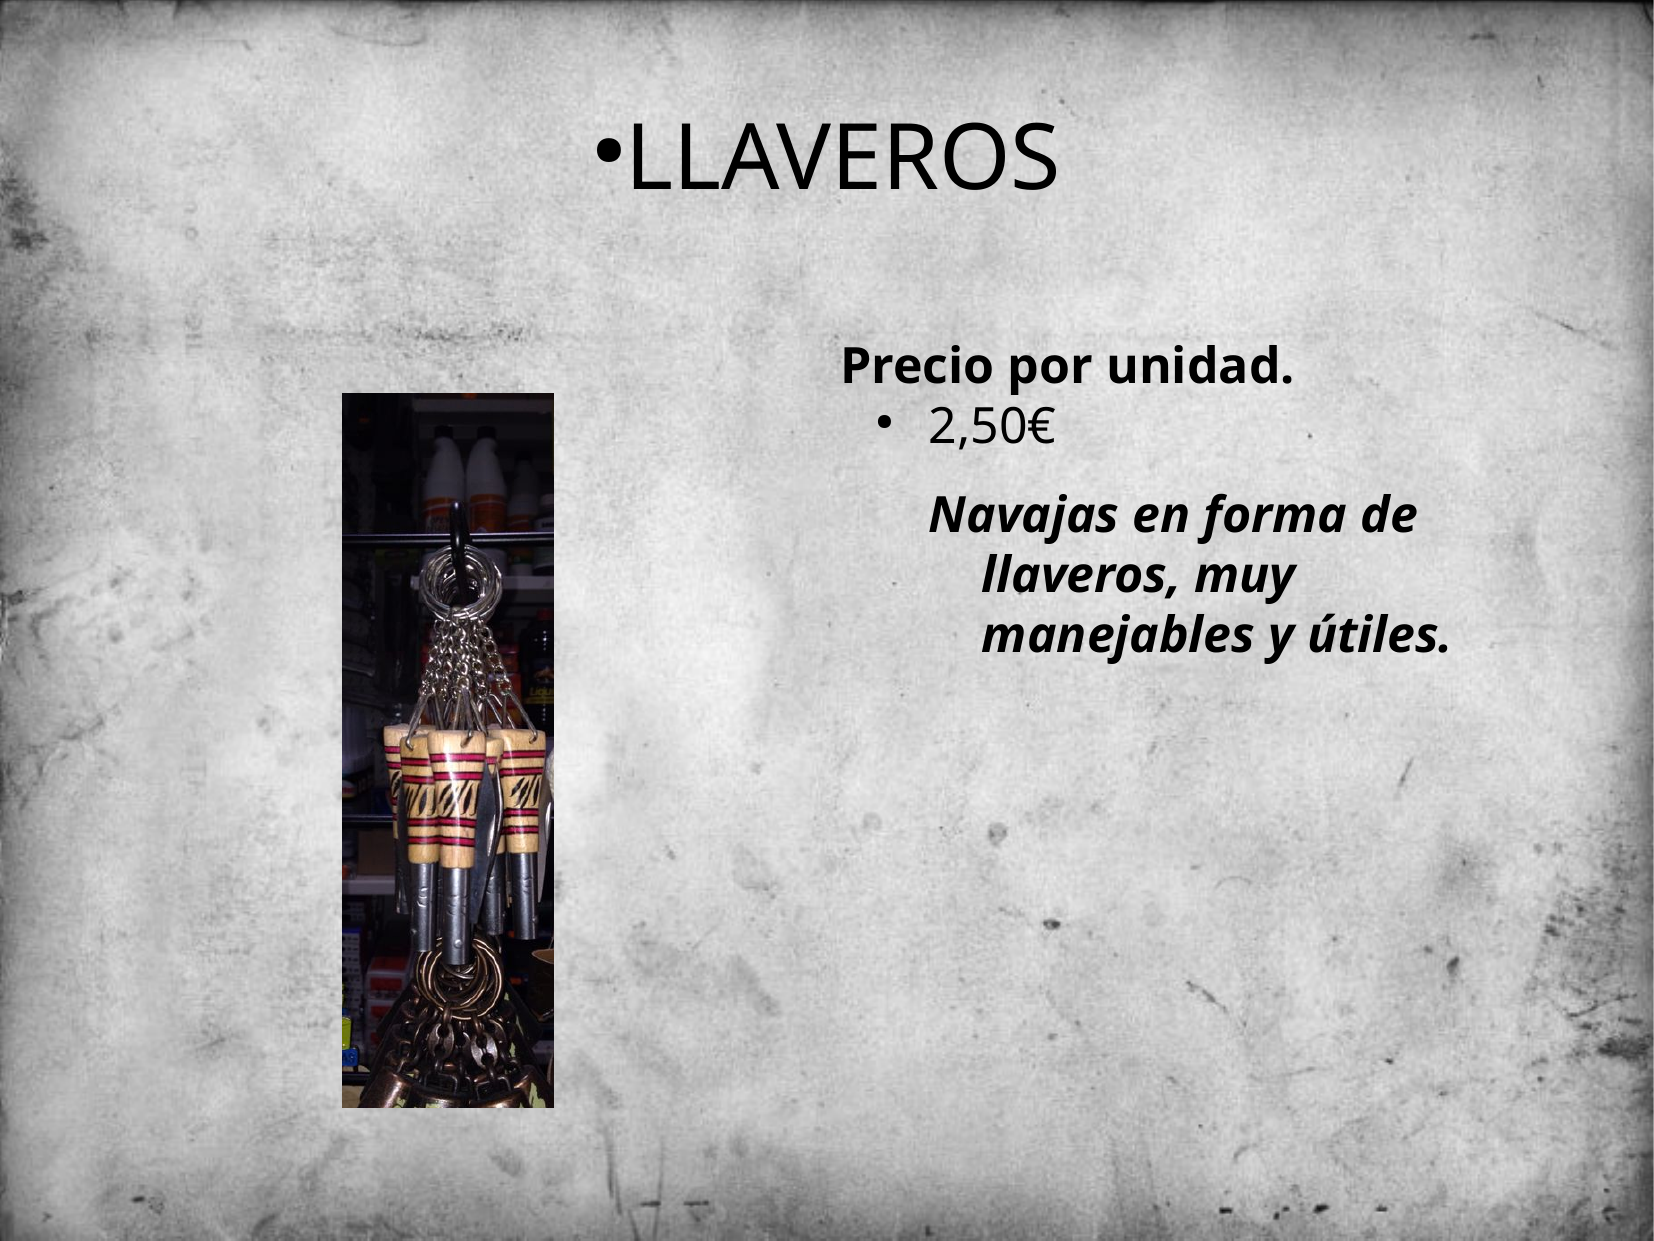

# LLAVEROS
Precio por unidad.
2,50€
Navajas en forma de llaveros, muy manejables y útiles.